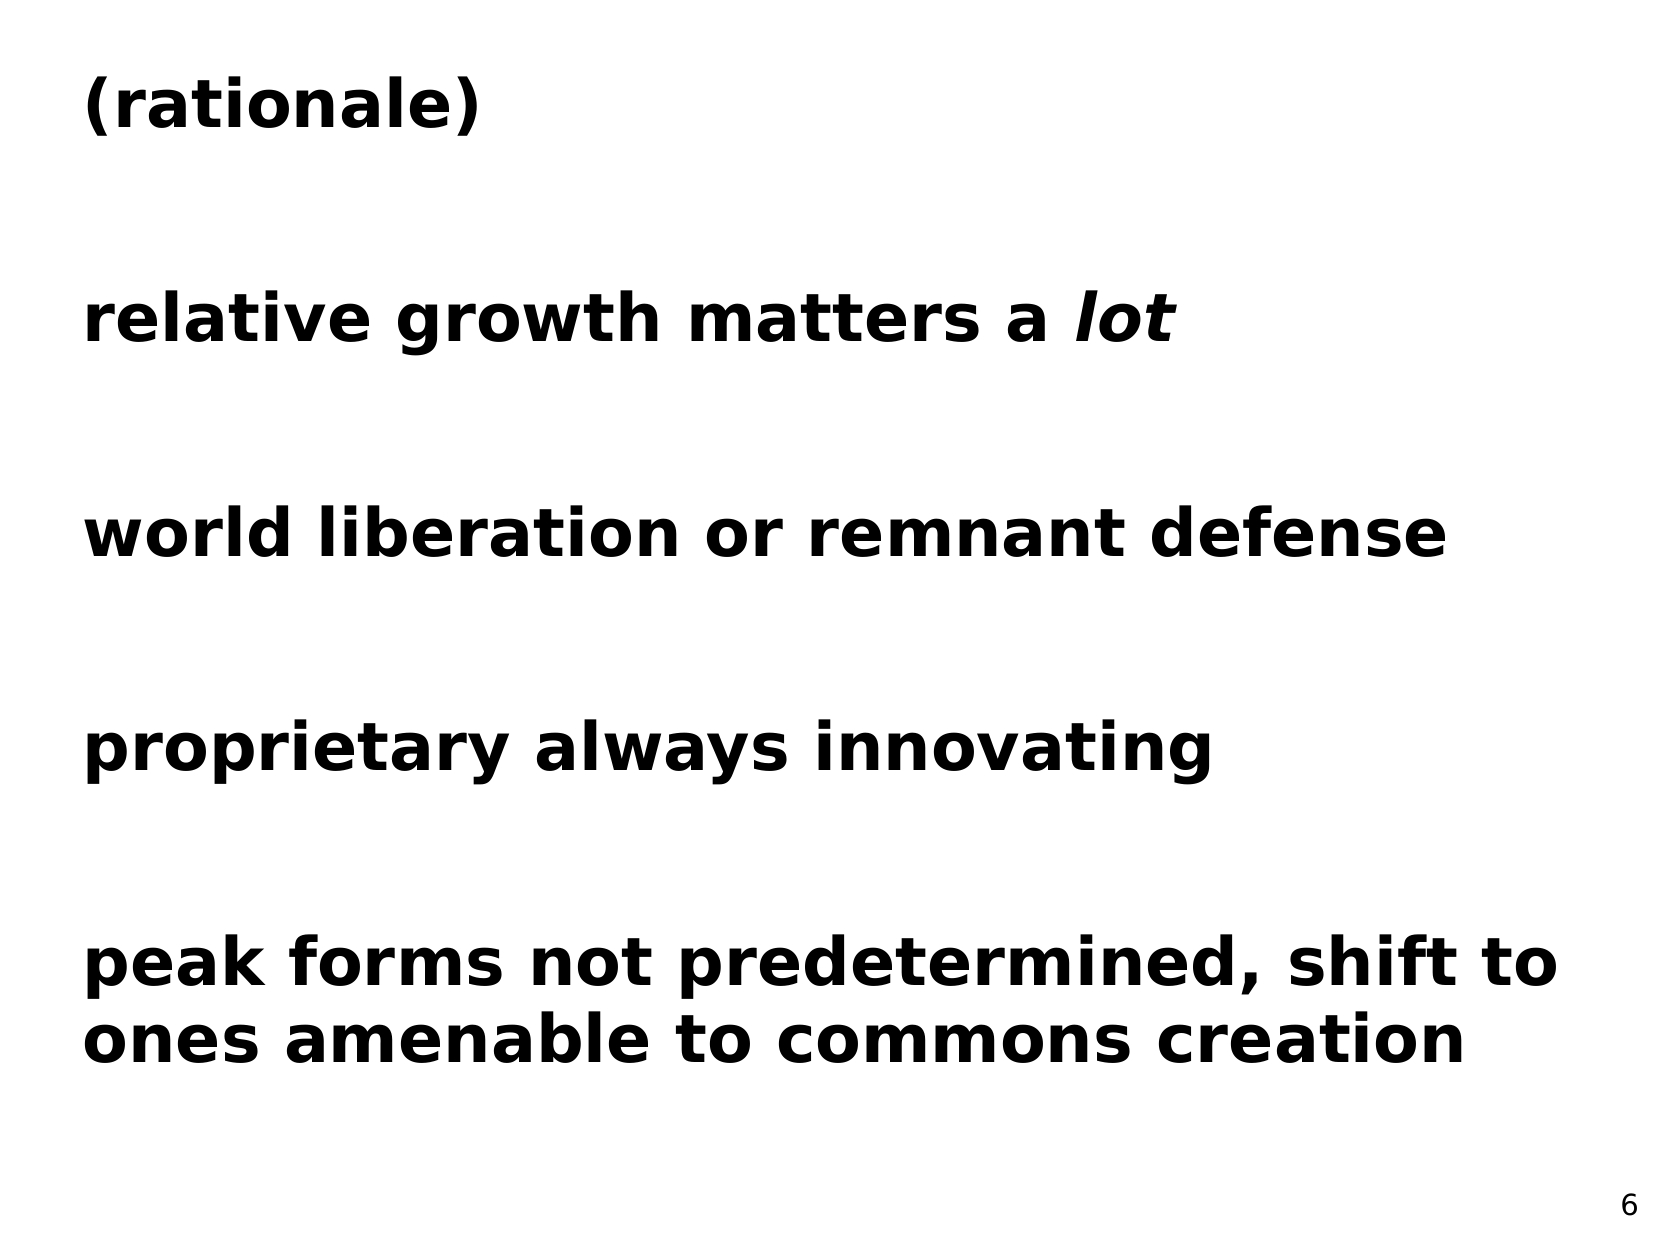

# (rationale)
relative growth matters a lot
world liberation or remnant defense
proprietary always innovating
peak forms not predetermined, shift to ones amenable to commons creation